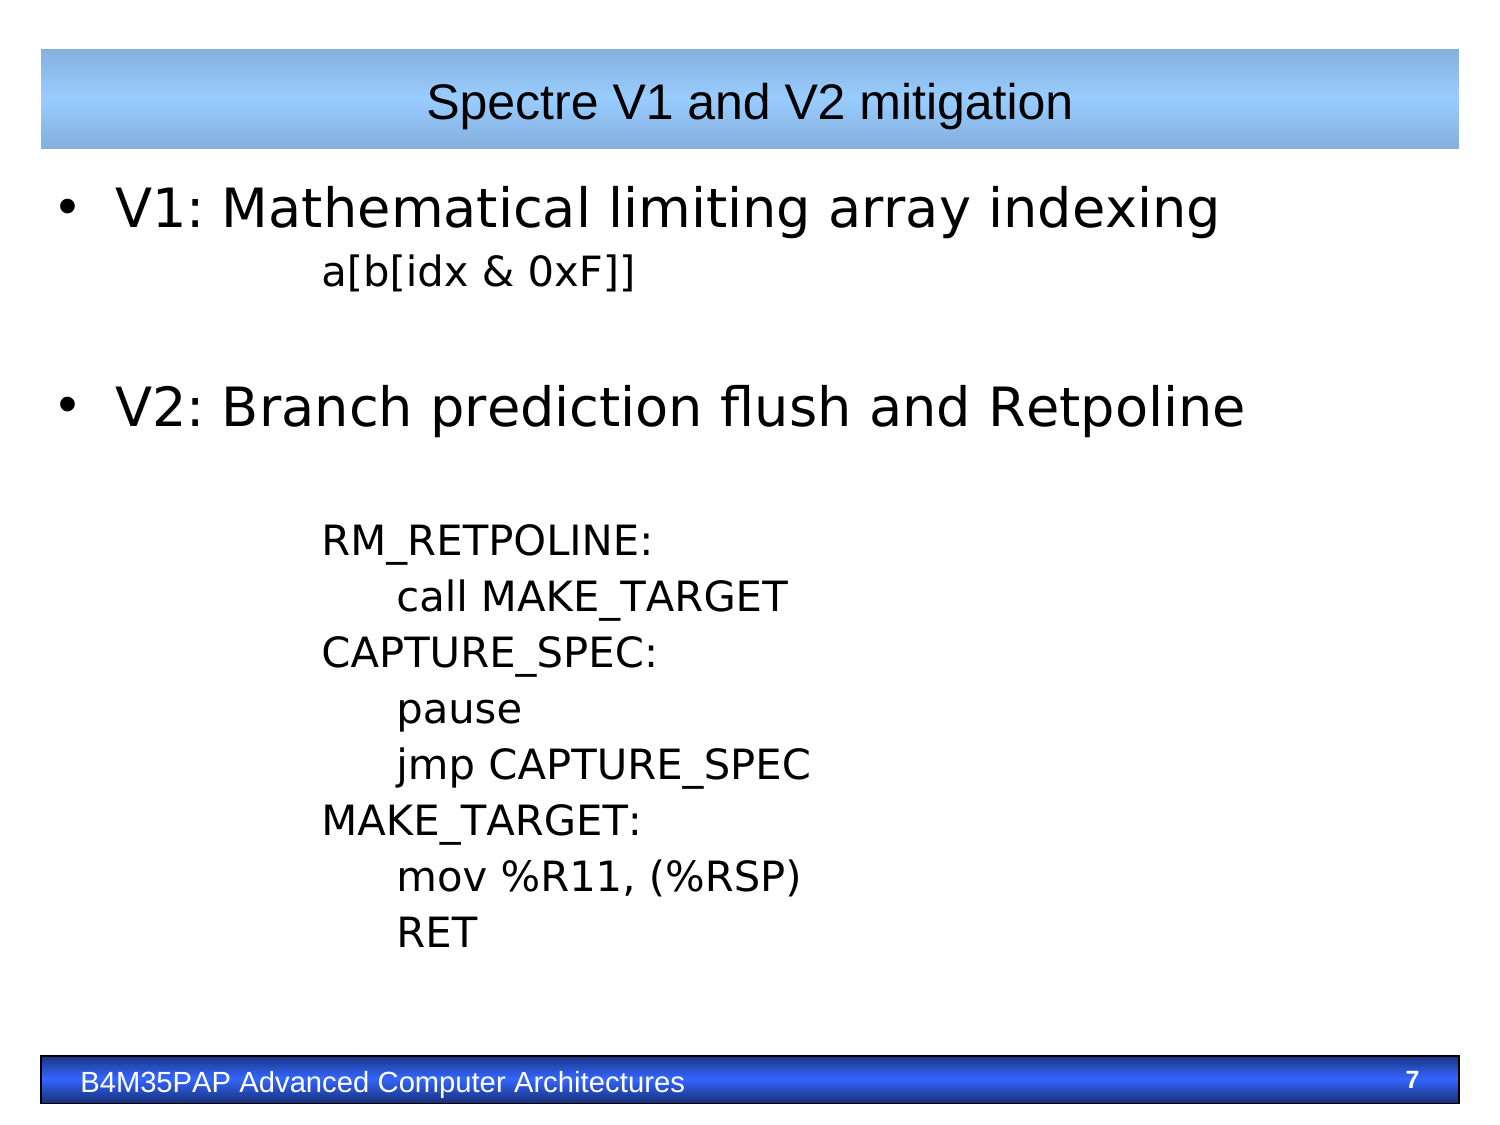

# Spectre V1 and V2 mitigation
V1: Mathematical limiting array indexing
a[b[idx & 0xF]]
V2: Branch prediction flush and Retpoline
RM_RETPOLINE:
call MAKE_TARGET
CAPTURE_SPEC:
pause
jmp CAPTURE_SPEC
MAKE_TARGET:
mov %R11, (%RSP)
RET